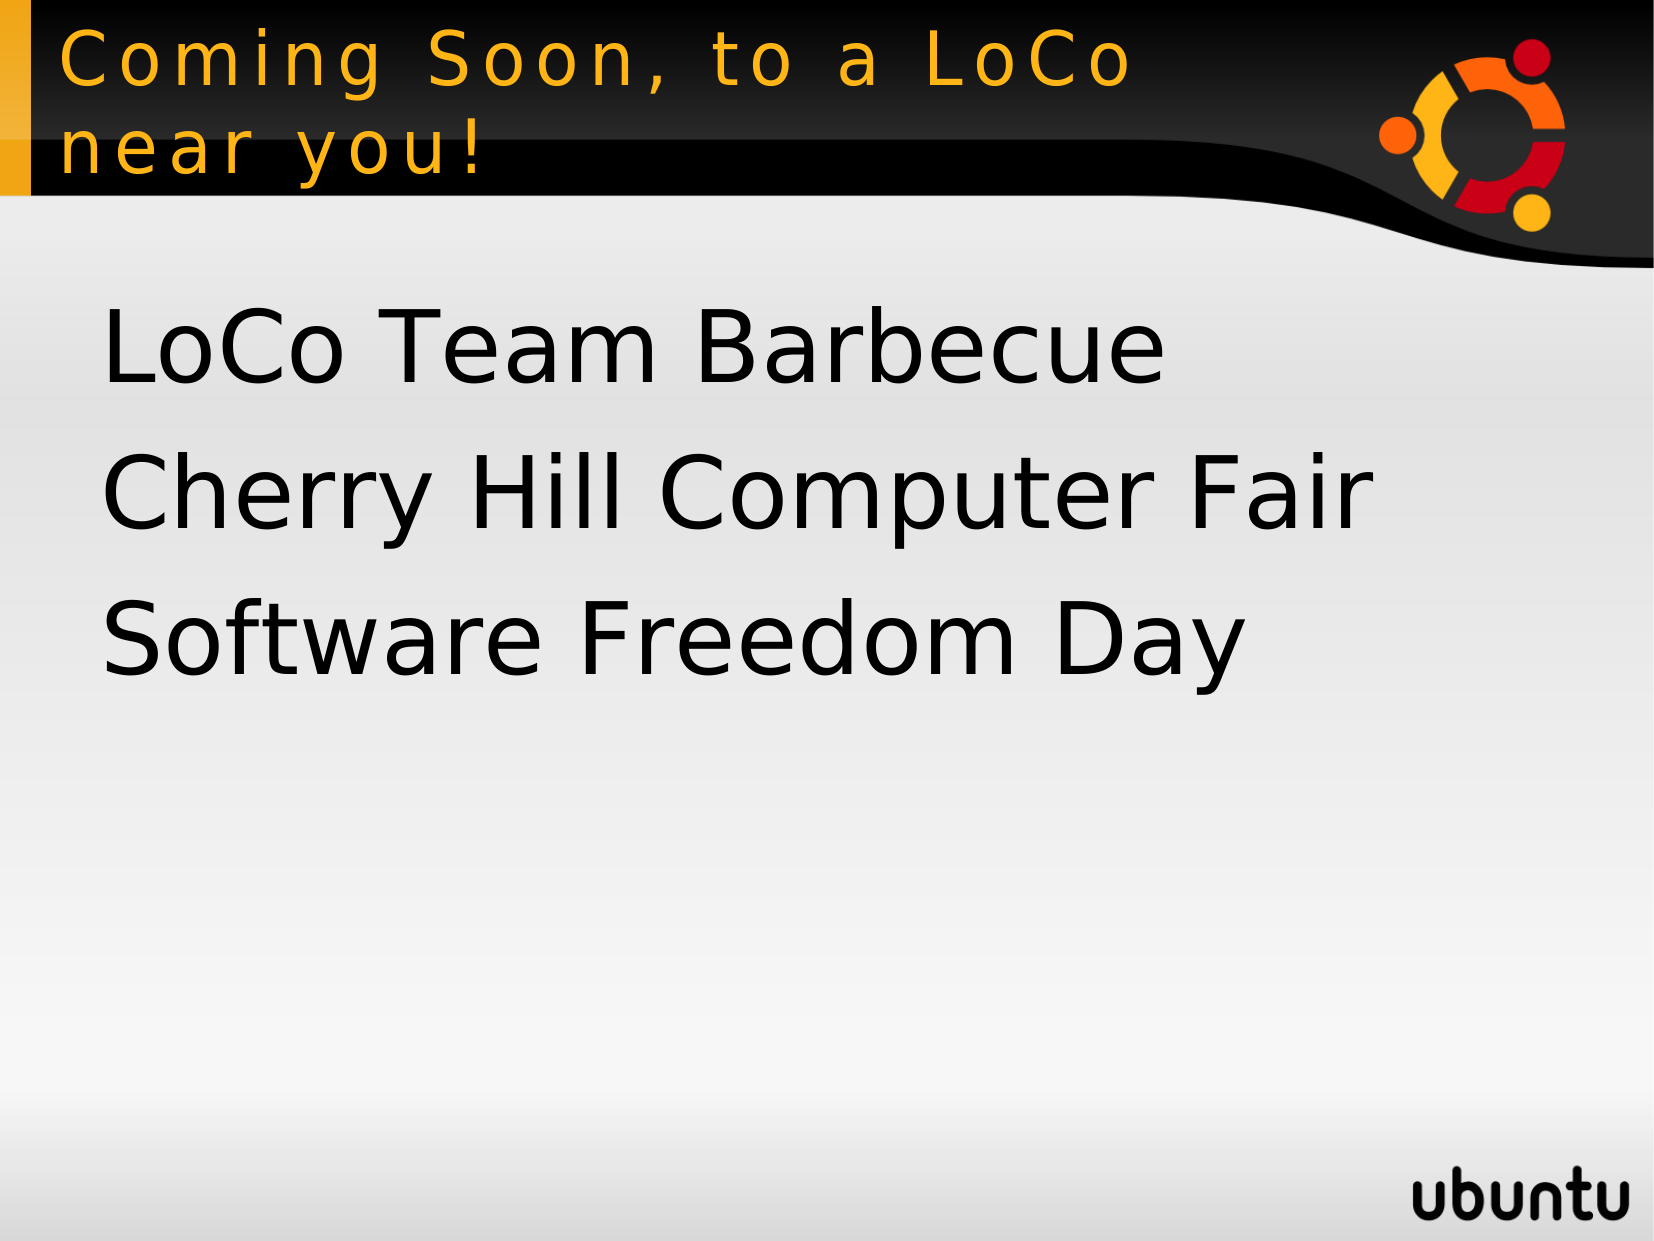

# Coming Soon, to a LoCo near you!
LoCo Team Barbecue
Cherry Hill Computer Fair
Software Freedom Day